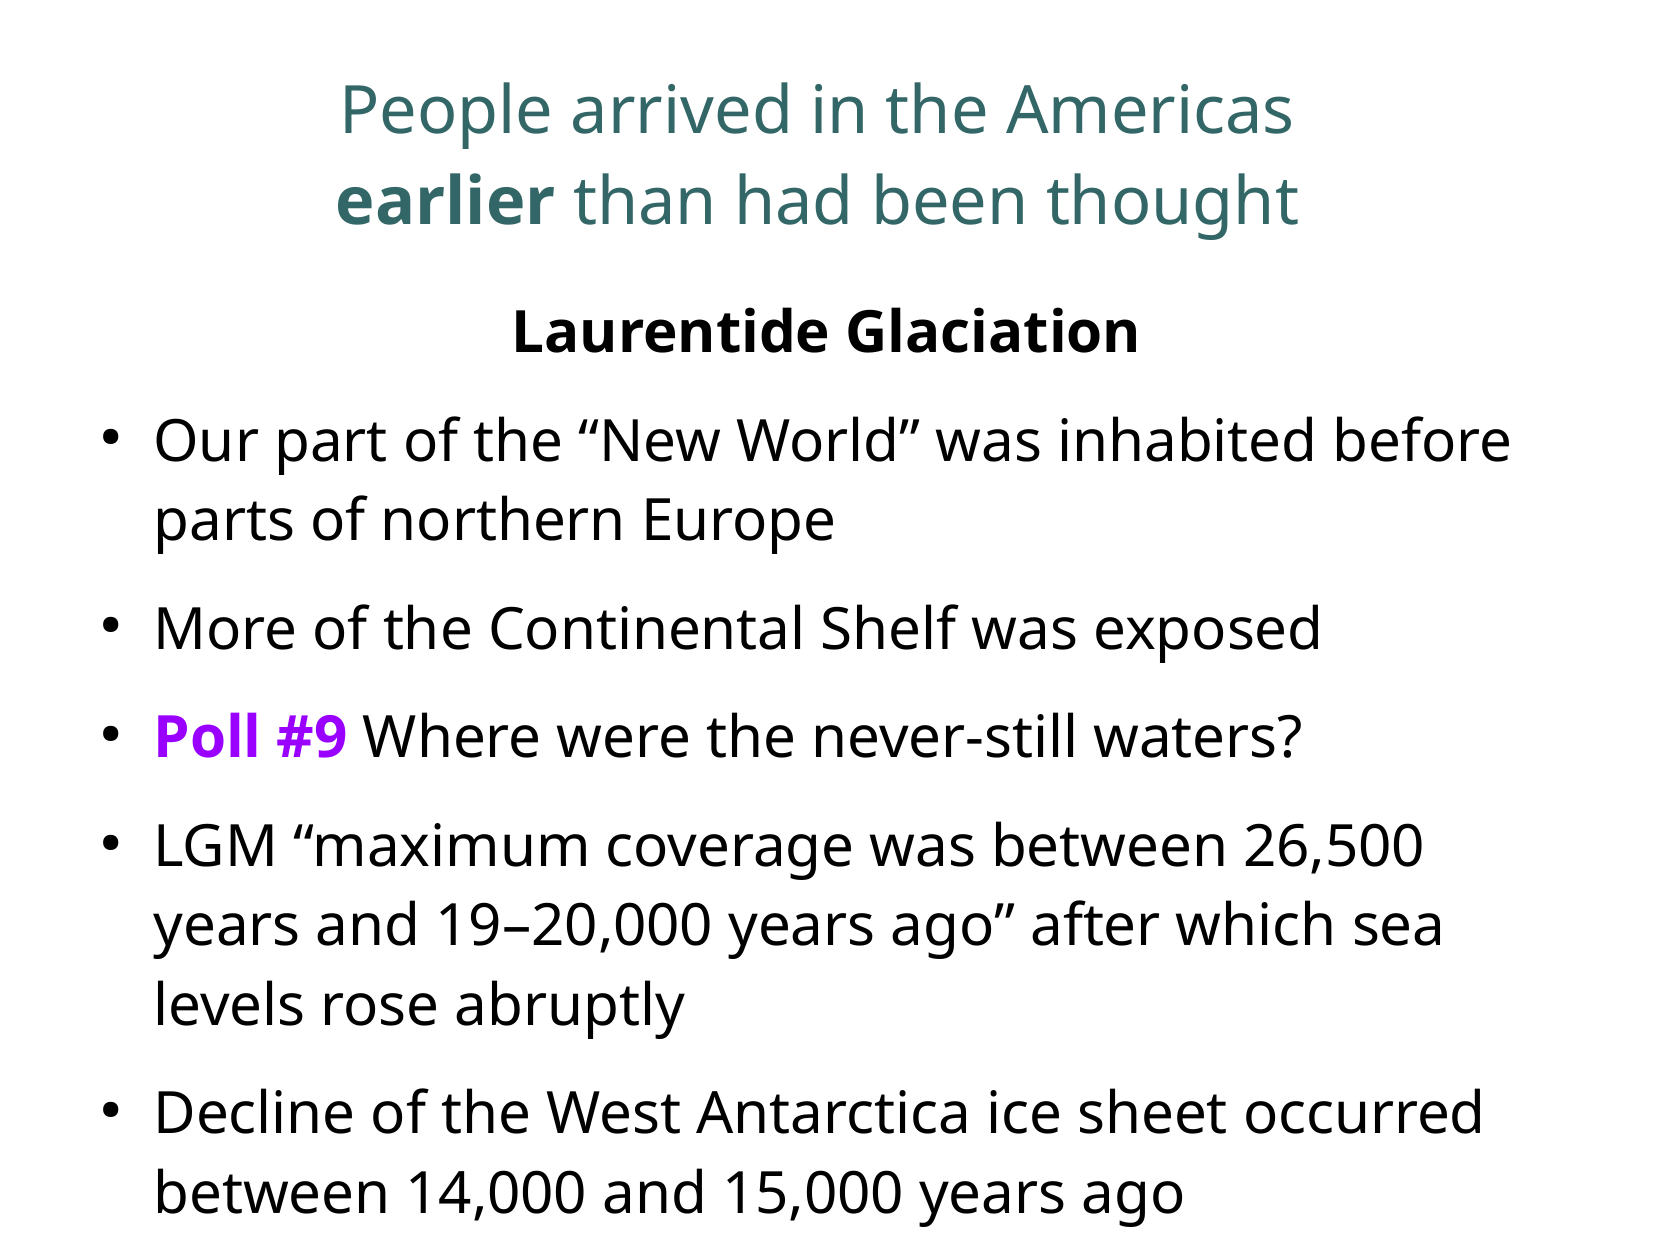

# People arrived in the Americas earlier than had been thought
Laurentide Glaciation
Our part of the “New World” was inhabited before parts of northern Europe
More of the Continental Shelf was exposed
Poll #9 Where were the never-still waters?
LGM “maximum coverage was between 26,500 years and 19–20,000 years ago” after which sea levels rose abruptly
Decline of the West Antarctica ice sheet occurred between 14,000 and 15,000 years ago